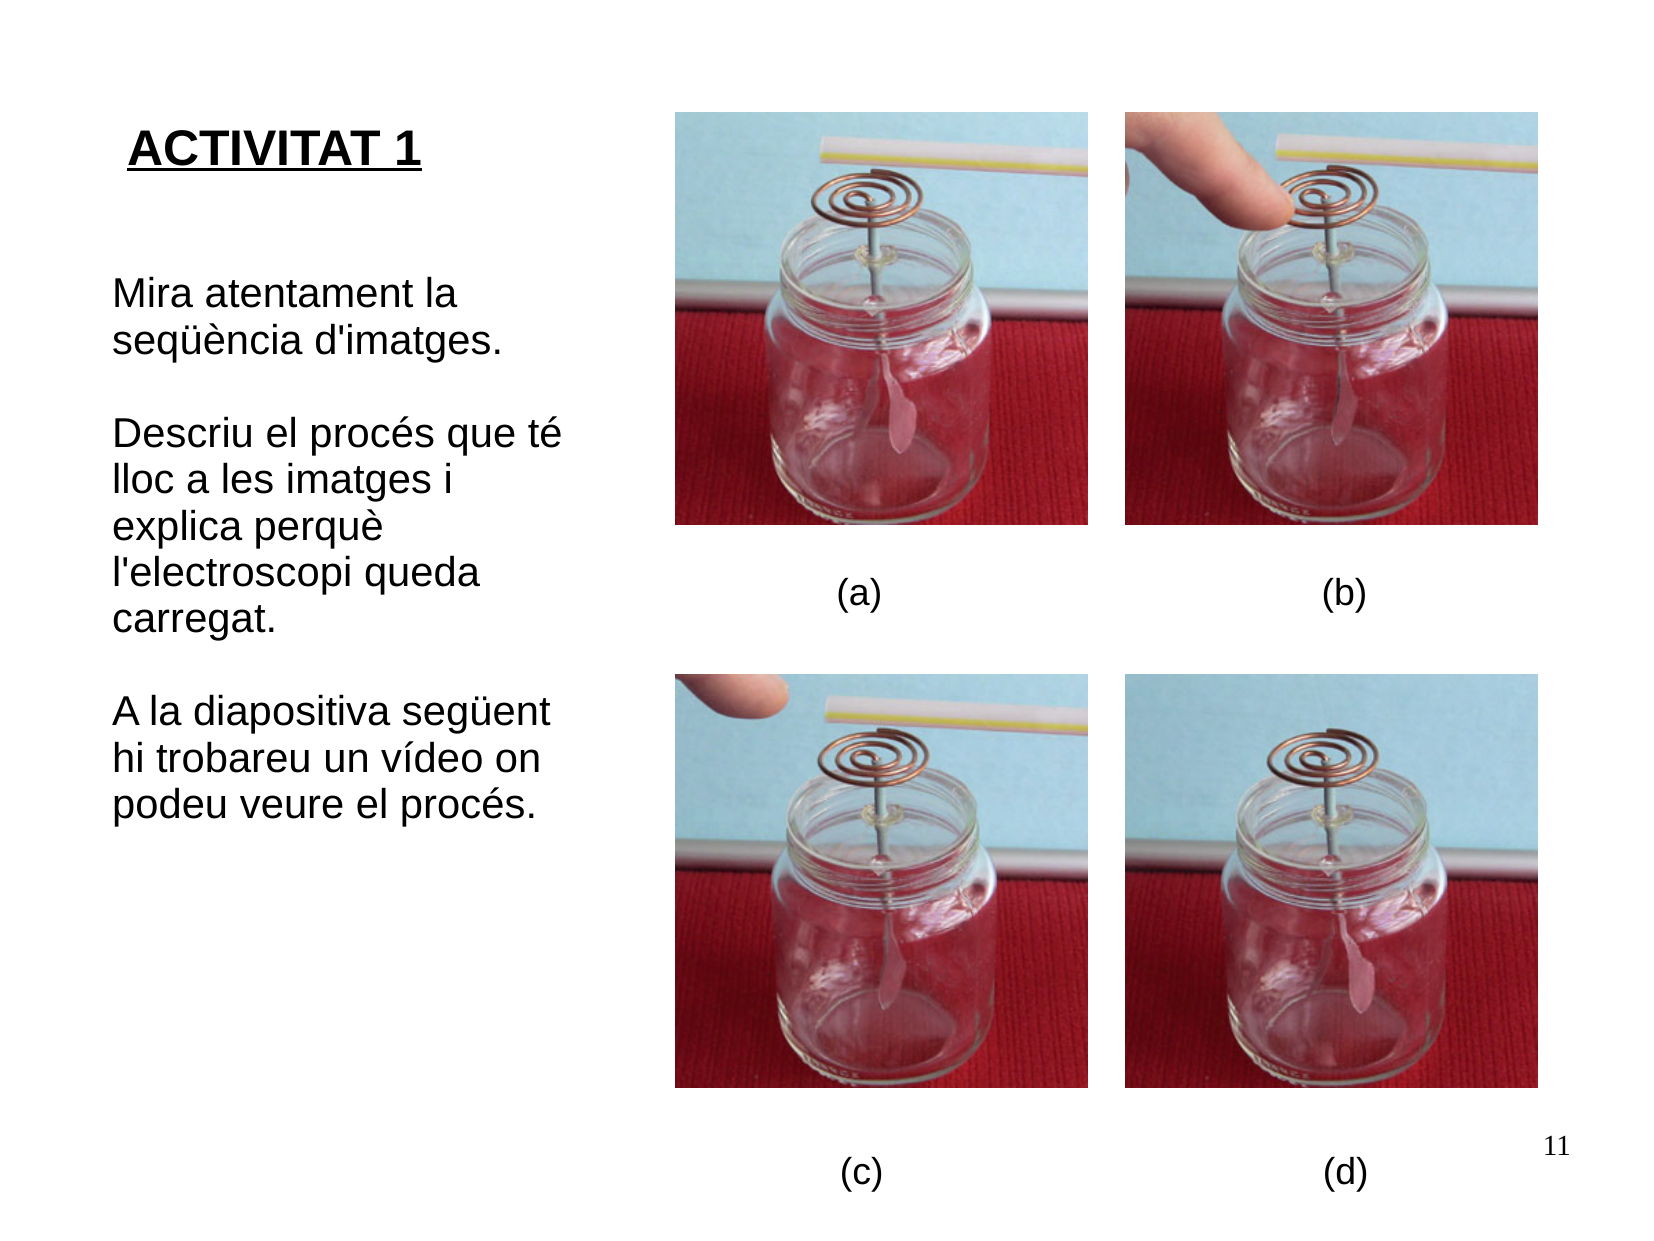

ACTIVITAT 1
Mira atentament la seqüència d'imatges.
Descriu el procés que té lloc a les imatges i explica perquè l'electroscopi queda carregat.
A la diapositiva següent hi trobareu un vídeo on podeu veure el procés.
(a) (b)
11
(c) (d)